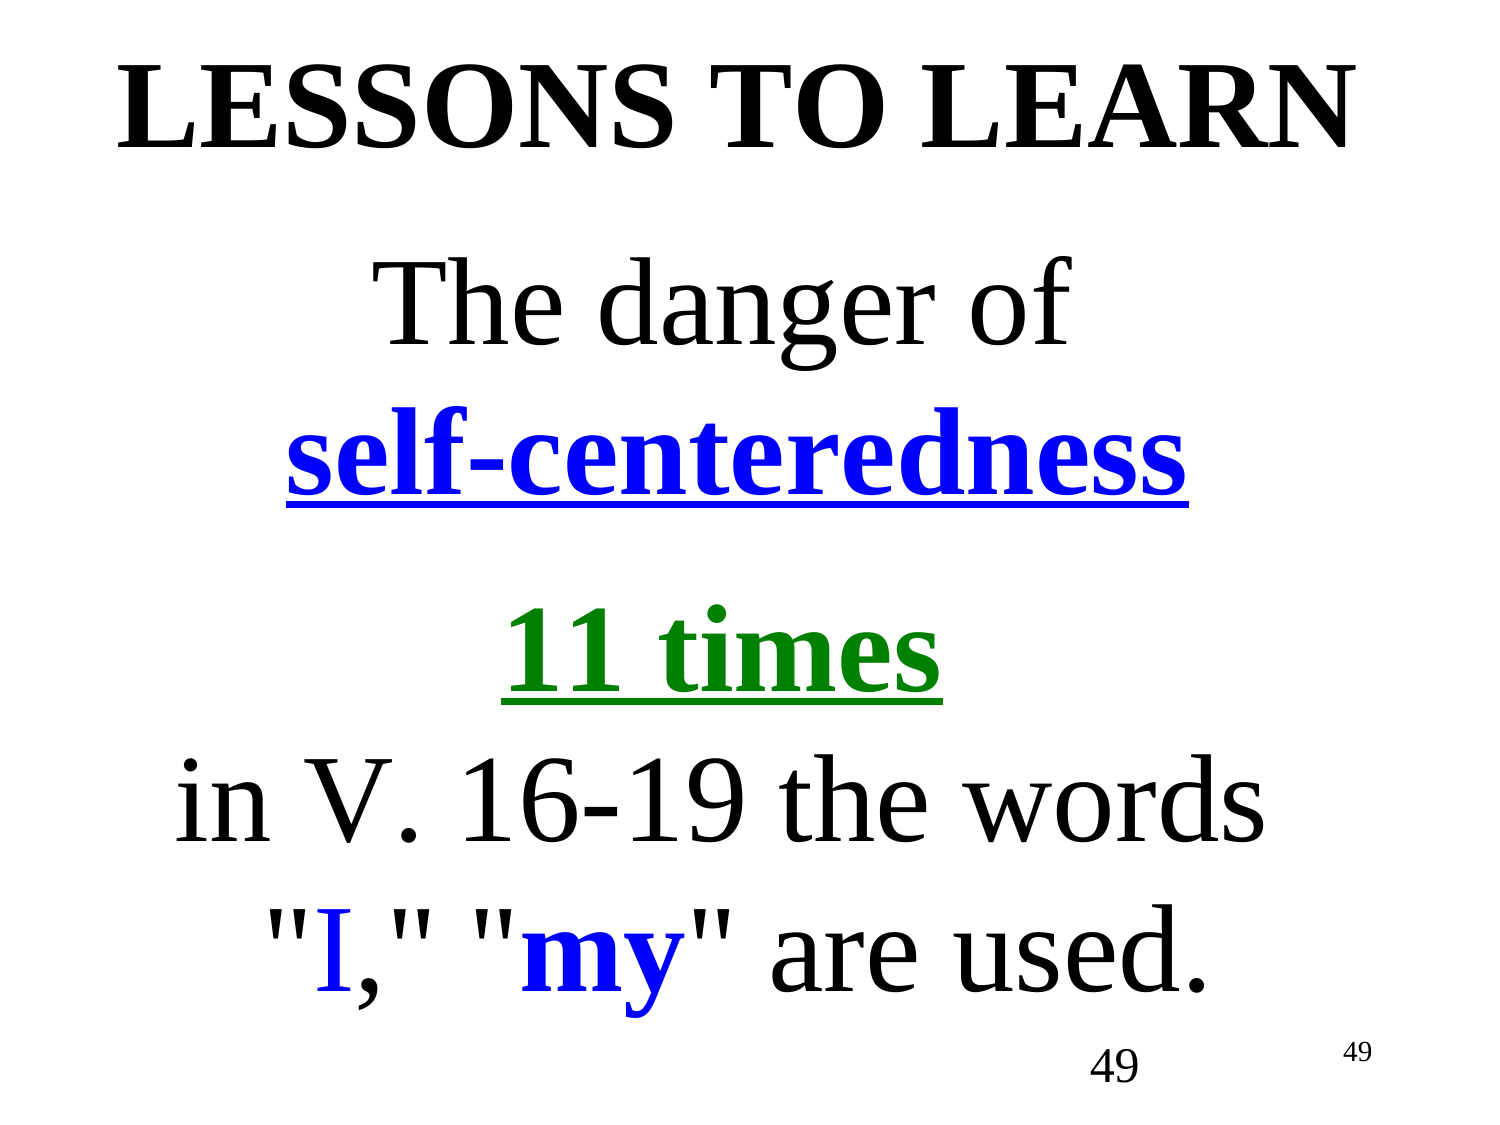

LESSONS TO LEARN
The danger of
self-centeredness
11 times
in V. 16-19 the words
"I," "my" are used.
49